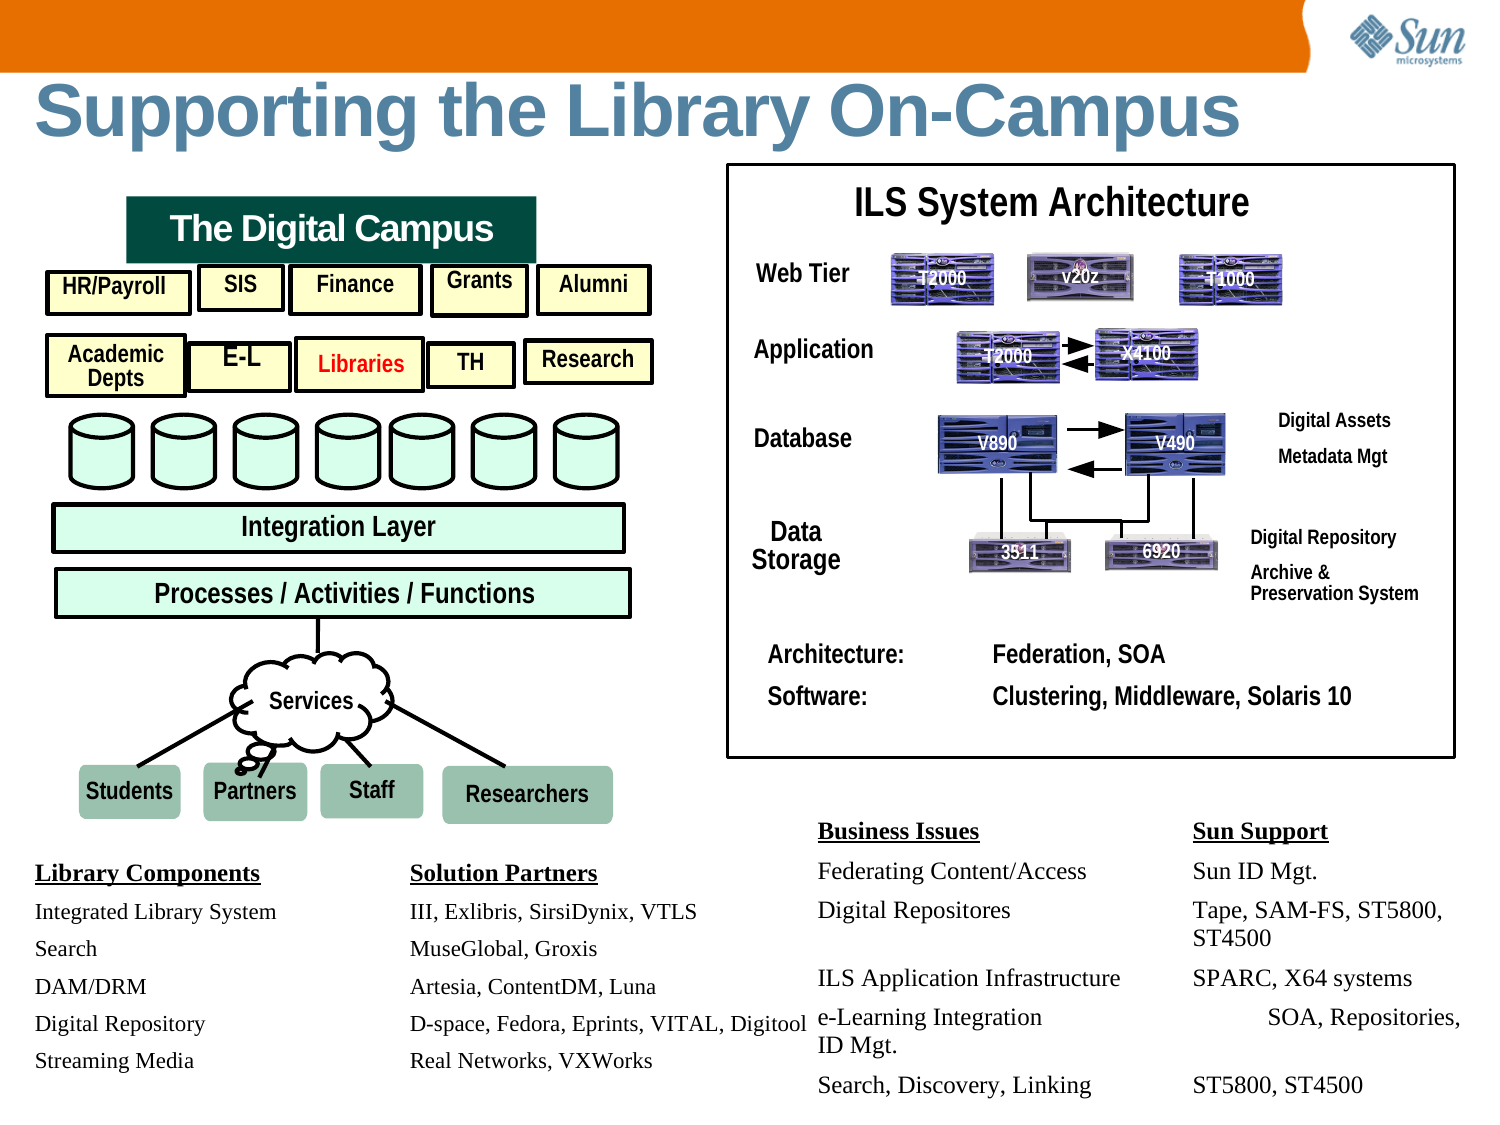

# Supporting the Library On-Campus
ILS System Architecture
 The Digital Campus
v20z
T2000
T1000
Grants
Web Tier
SIS
Finance
Alumni
HR/Payroll
X4100
T2000
Academic Depts
E-L
Application
Research
TH
Libraries
Digital Assets
Metadata Mgt
V490
V890
Database
Integration Layer
Data Storage
Digital Repository
Archive & Preservation System
3511
6920
Processes / Activities / Functions
Services
Researchers
Partners
Staff
Students
Architecture: 		Federation, SOA
Software:		Clustering, Middleware, Solaris 10
Business Issues			Sun Support
Federating Content/Access		Sun ID Mgt.
Digital Repositores			Tape, SAM-FS, ST5800, 					ST4500
ILS Application Infrastructure	SPARC, X64 systems
e-Learning Integration			SOA, Repositories, ID Mgt.
Search, Discovery, Linking		ST5800, ST4500
Library Components		Solution Partners
Integrated Library System		III, Exlibris, SirsiDynix, VTLS
Search					MuseGlobal, Groxis
DAM/DRM				Artesia, ContentDM, Luna
Digital Repository			D-space, Fedora, Eprints, VITAL, Digitool
Streaming Media			Real Networks, VXWorks